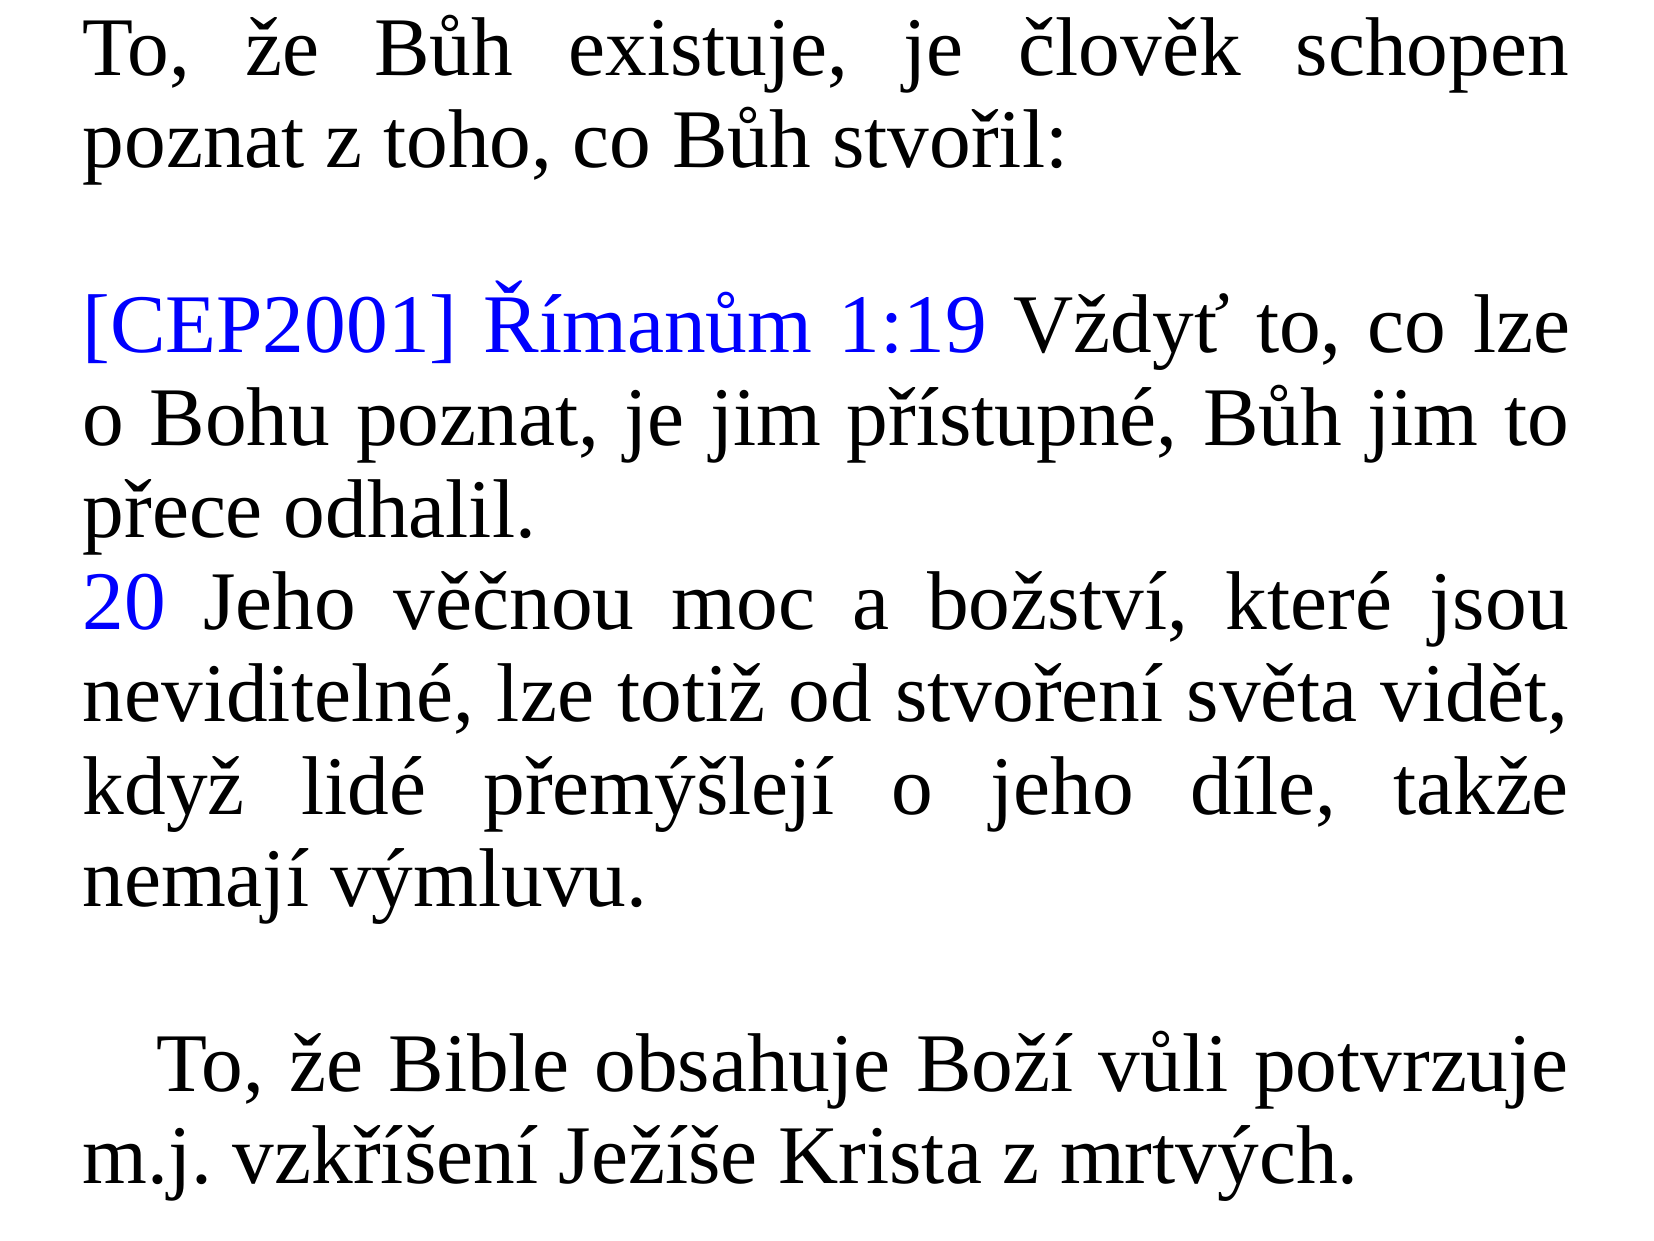

# To, že Bůh existuje, je člověk schopen poznat z toho, co Bůh stvořil:
[CEP2001] Římanům 1:19 Vždyť to, co lze o Bohu poznat, je jim přístupné, Bůh jim to přece odhalil.
20 Jeho věčnou moc a božství, které jsou neviditelné, lze totiž od stvoření světa vidět, když lidé přemýšlejí o jeho díle, takže nemají výmluvu.
	To, že Bible obsahuje Boží vůli potvrzuje m.j. vzkříšení Ježíše Krista z mrtvých.